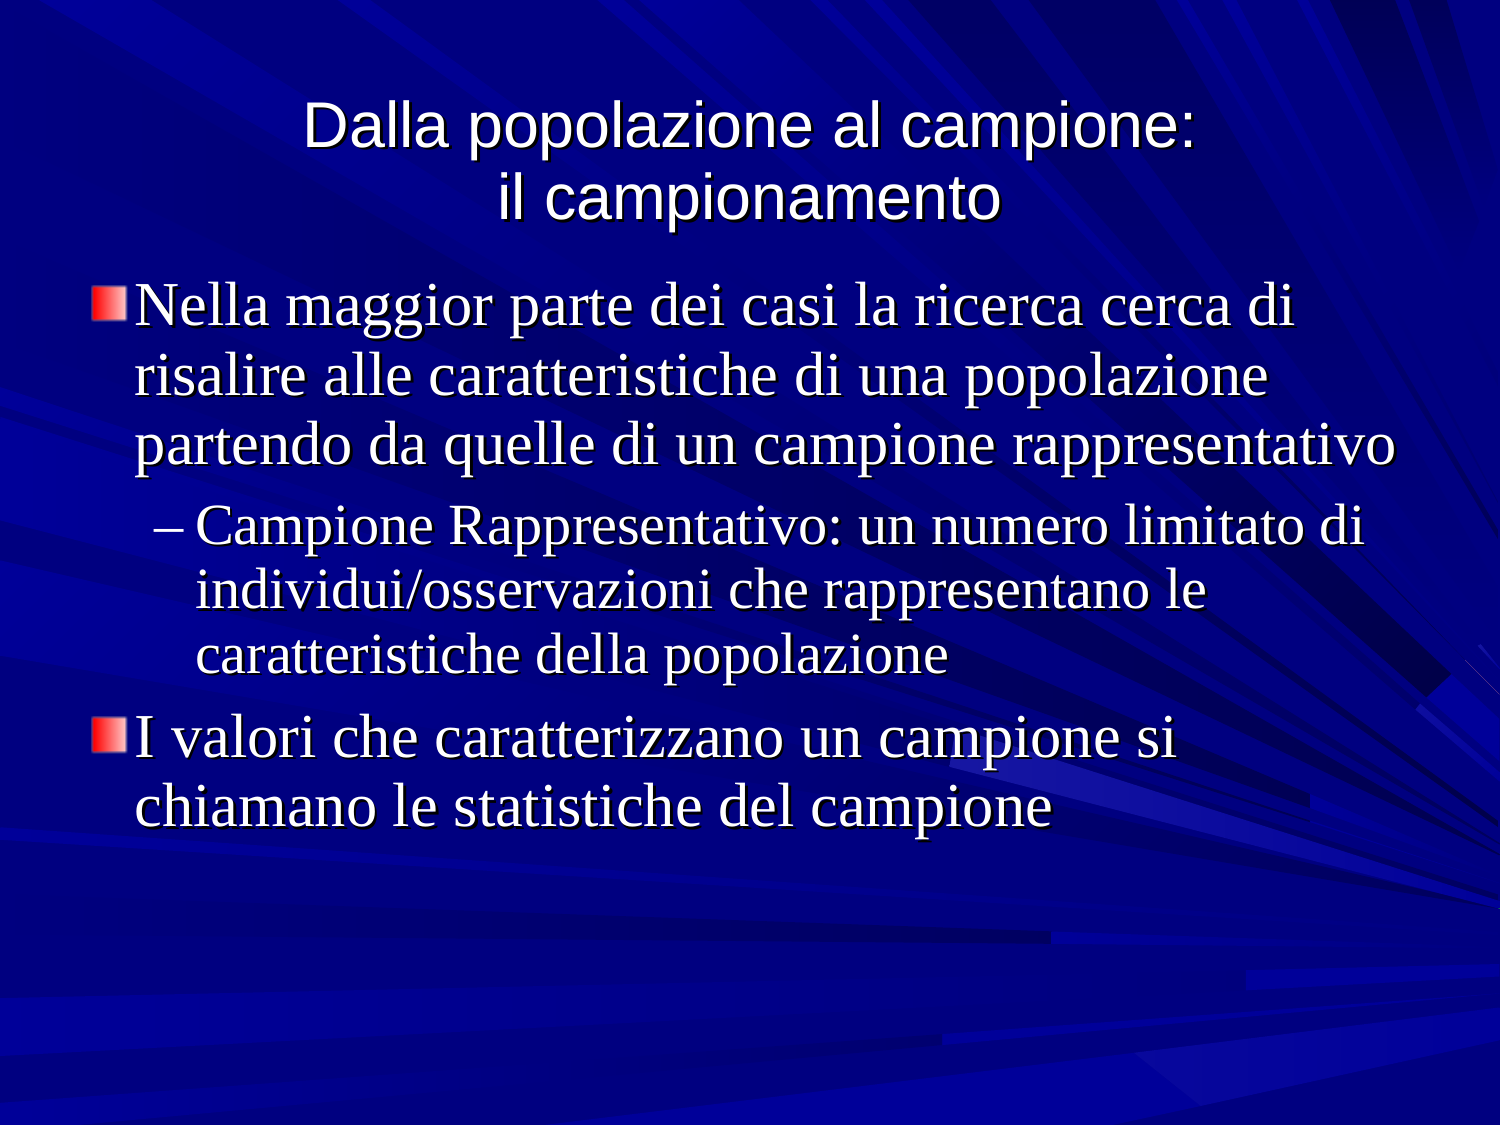

# Dalla popolazione al campione: il campionamento
Nella maggior parte dei casi la ricerca cerca di risalire alle caratteristiche di una popolazione partendo da quelle di un campione rappresentativo
Campione Rappresentativo: un numero limitato di individui/osservazioni che rappresentano le caratteristiche della popolazione
I valori che caratterizzano un campione si chiamano le statistiche del campione